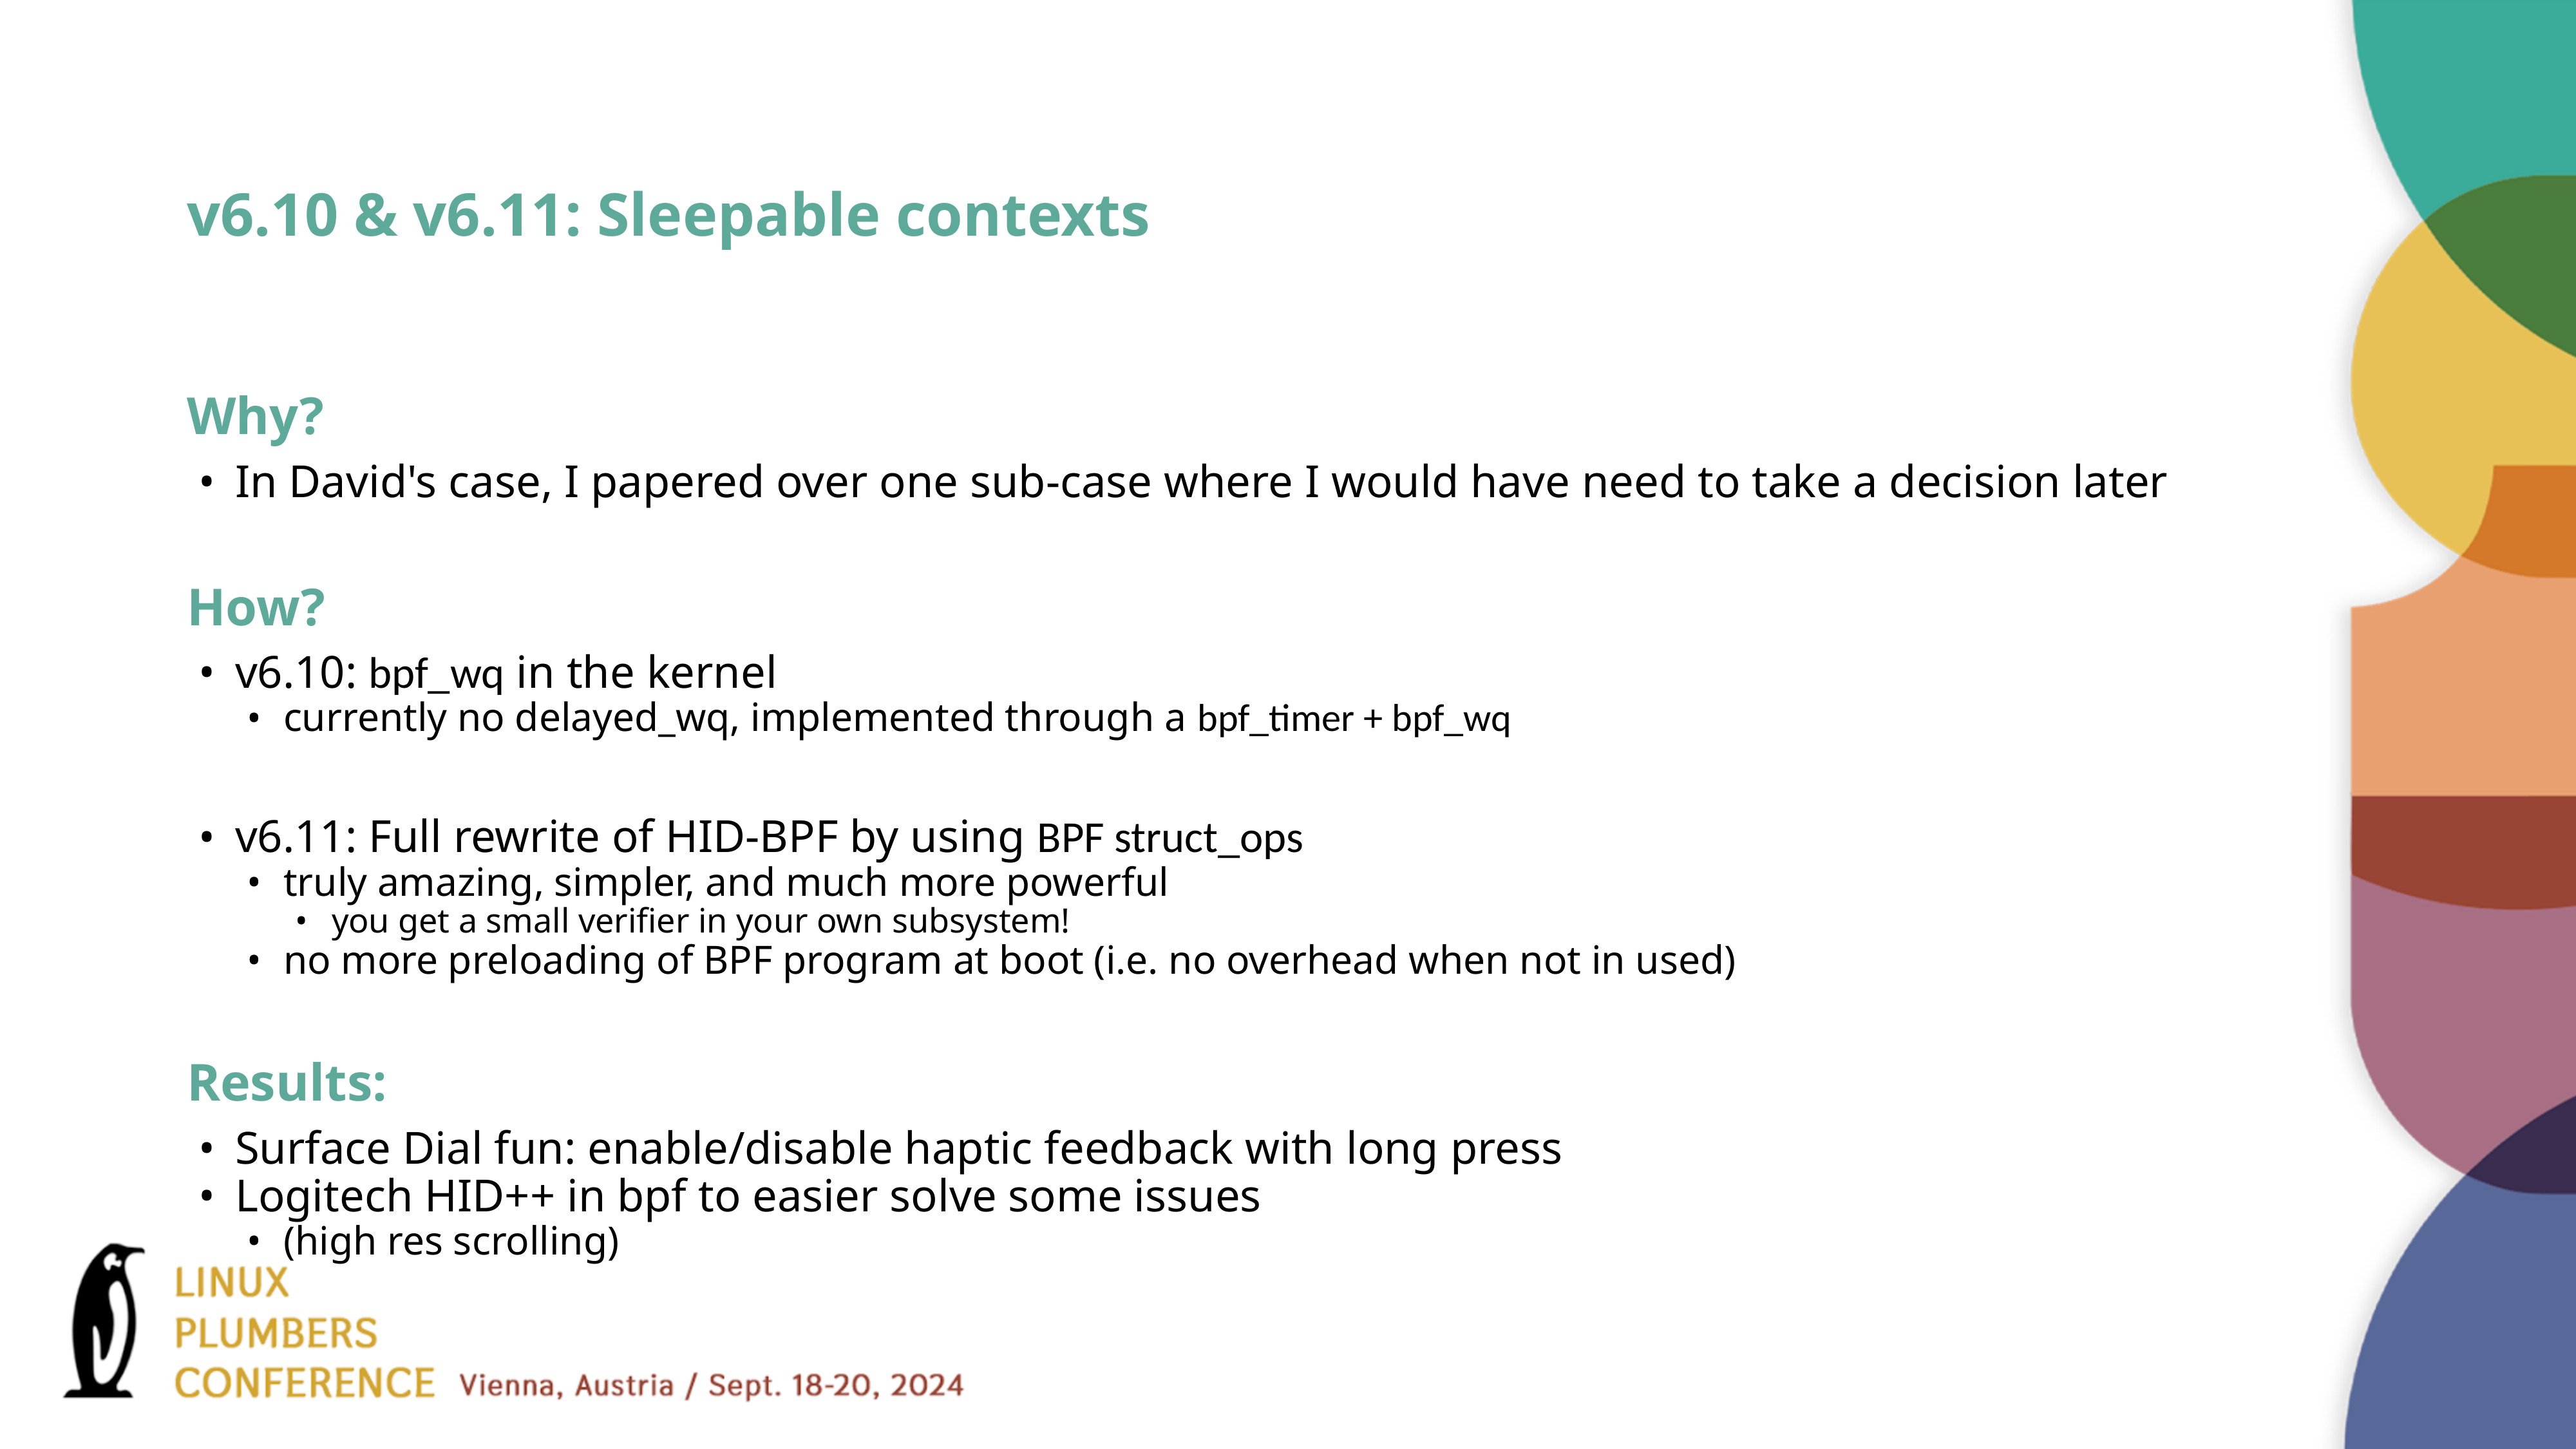

# v6.10 & v6.11: Sleepable contexts
Why?
In David's case, I papered over one sub-case where I would have need to take a decision later
How?
v6.10: bpf_wq in the kernel
currently no delayed_wq, implemented through a bpf_timer + bpf_wq
v6.11: Full rewrite of HID-BPF by using BPF struct_ops
truly amazing, simpler, and much more powerful
you get a small verifier in your own subsystem!
no more preloading of BPF program at boot (i.e. no overhead when not in used)
Results:
Surface Dial fun: enable/disable haptic feedback with long press
Logitech HID++ in bpf to easier solve some issues
(high res scrolling)